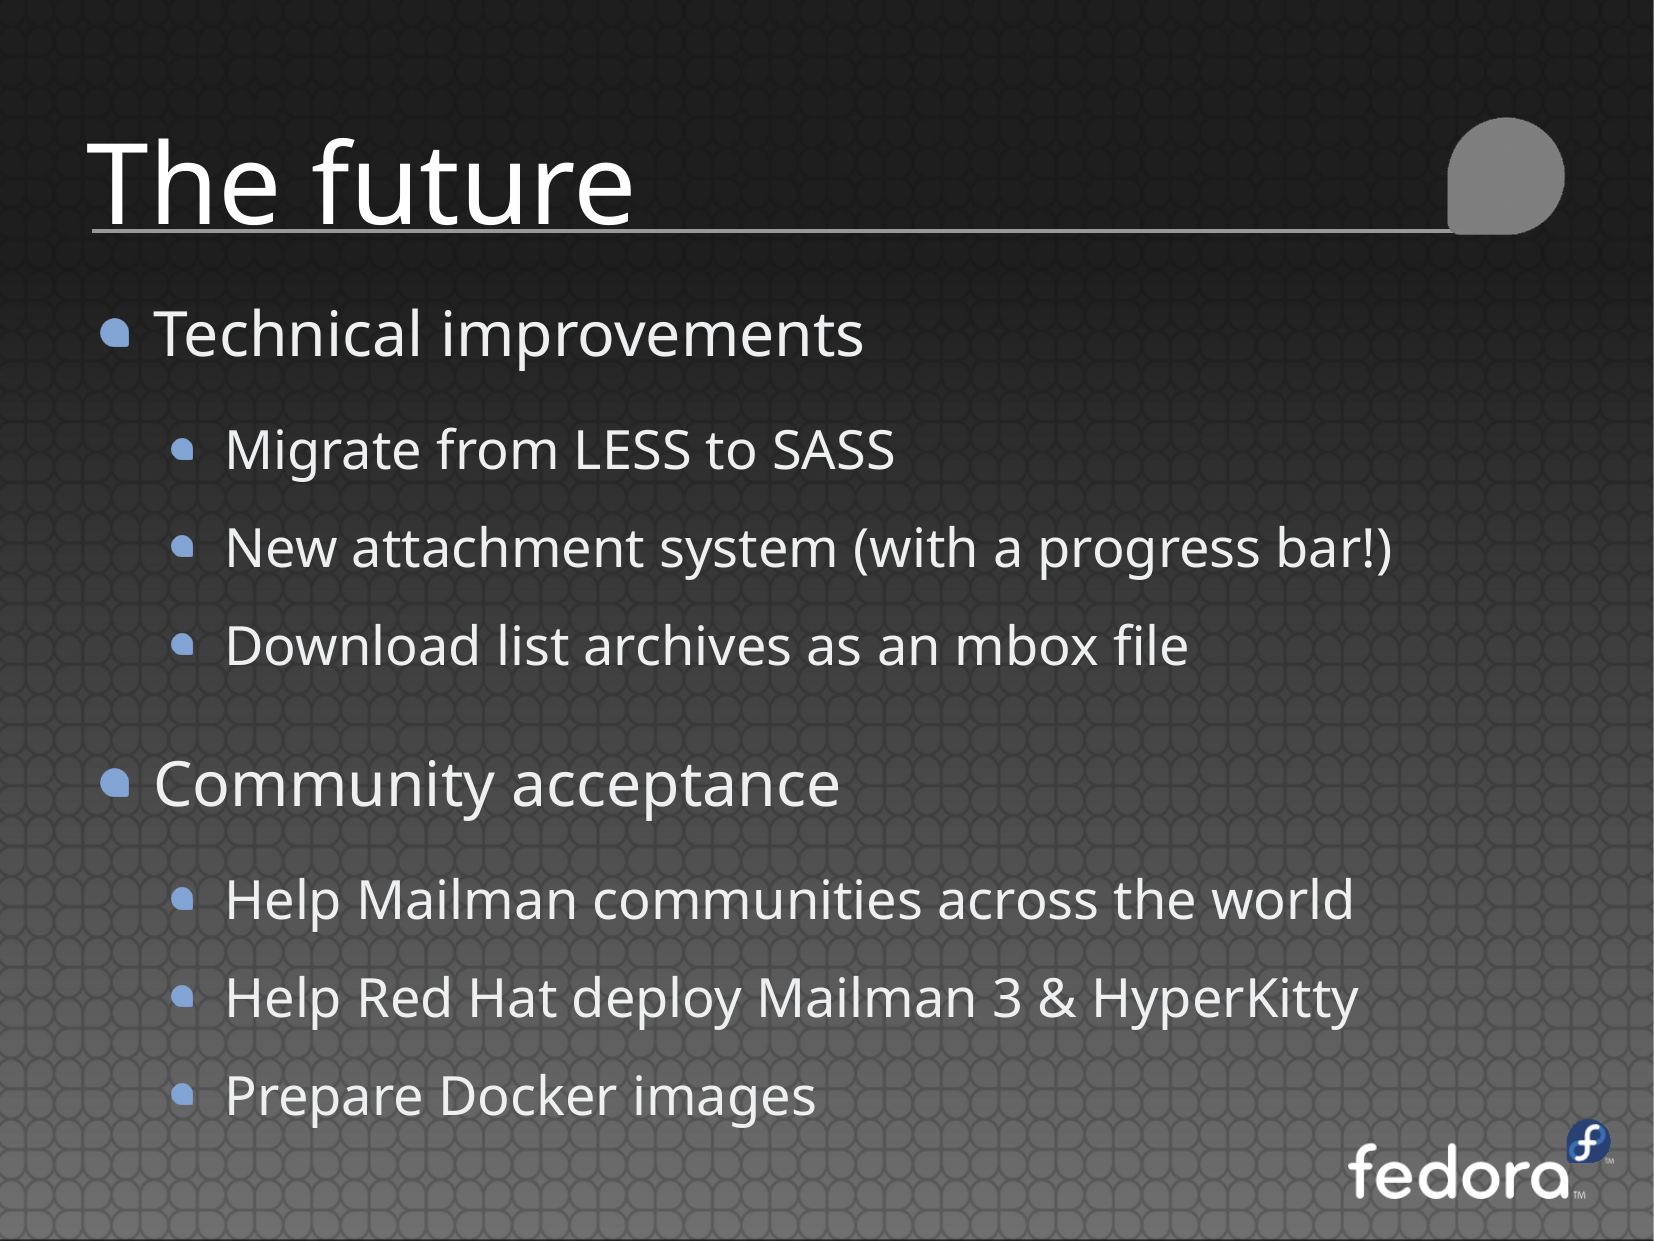

# The future
Technical improvements
Migrate from LESS to SASS
New attachment system (with a progress bar!)
Download list archives as an mbox file
Community acceptance
Help Mailman communities across the world
Help Red Hat deploy Mailman 3 & HyperKitty
Prepare Docker images